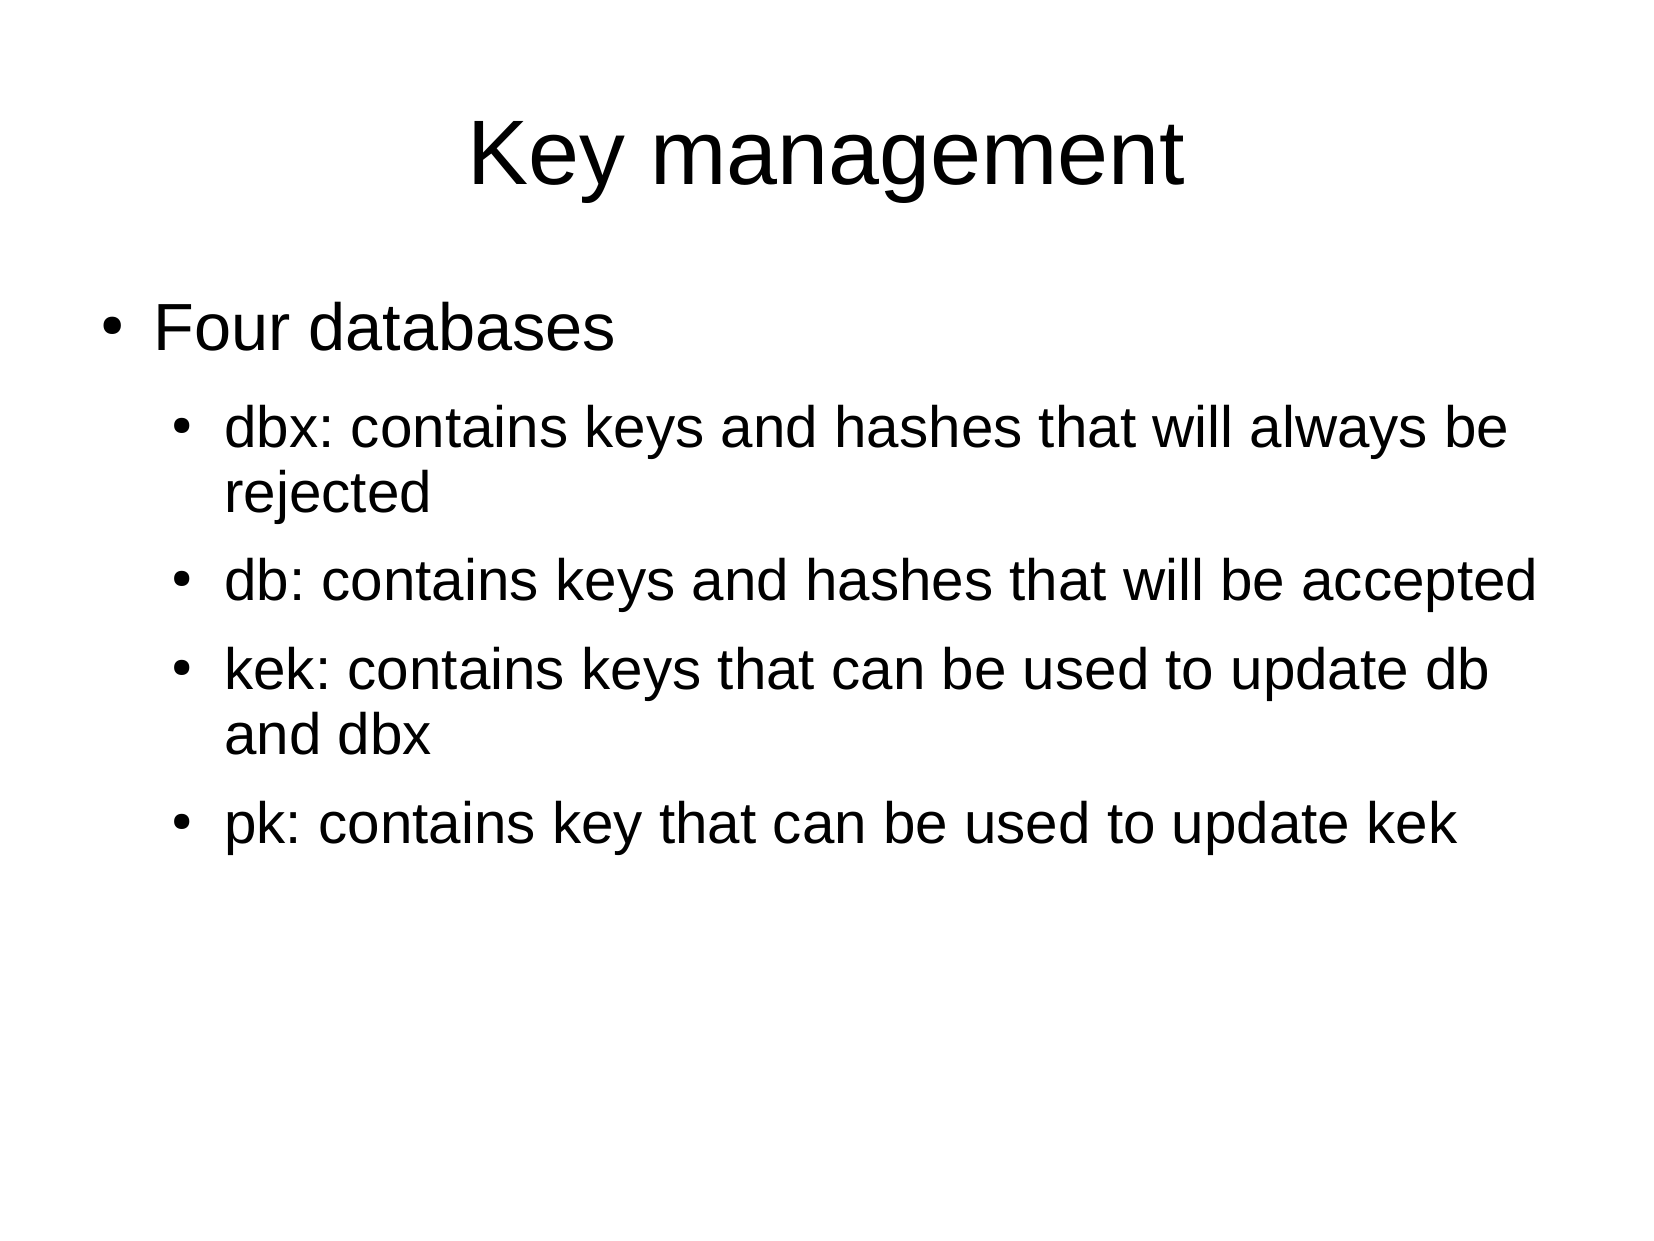

# Key management
Four databases
dbx: contains keys and hashes that will always be rejected
db: contains keys and hashes that will be accepted
kek: contains keys that can be used to update db and dbx
pk: contains key that can be used to update kek